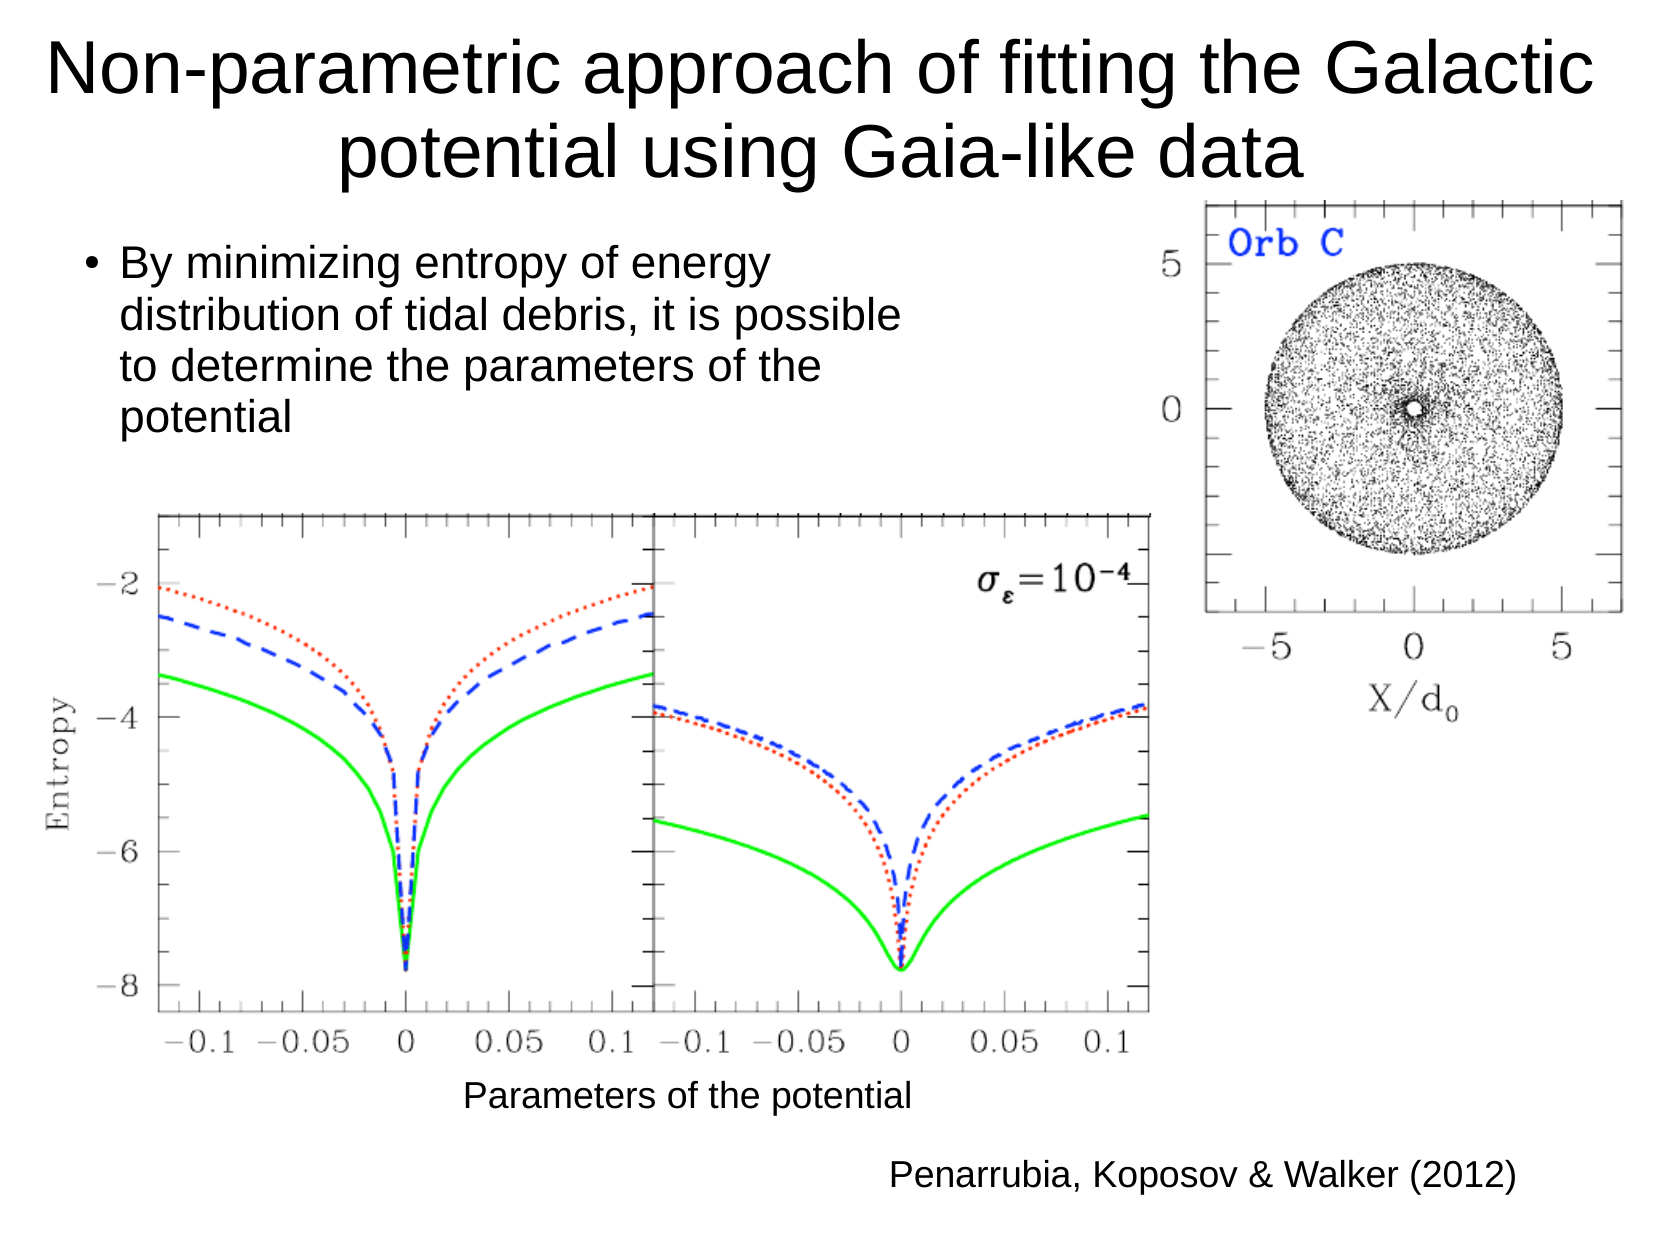

Non-parametric approach of fitting the Galactic potential using Gaia-like data
By minimizing entropy of energy distribution of tidal debris, it is possible to determine the parameters of the potential
Parameters of the potential
Penarrubia, Koposov & Walker (2012)